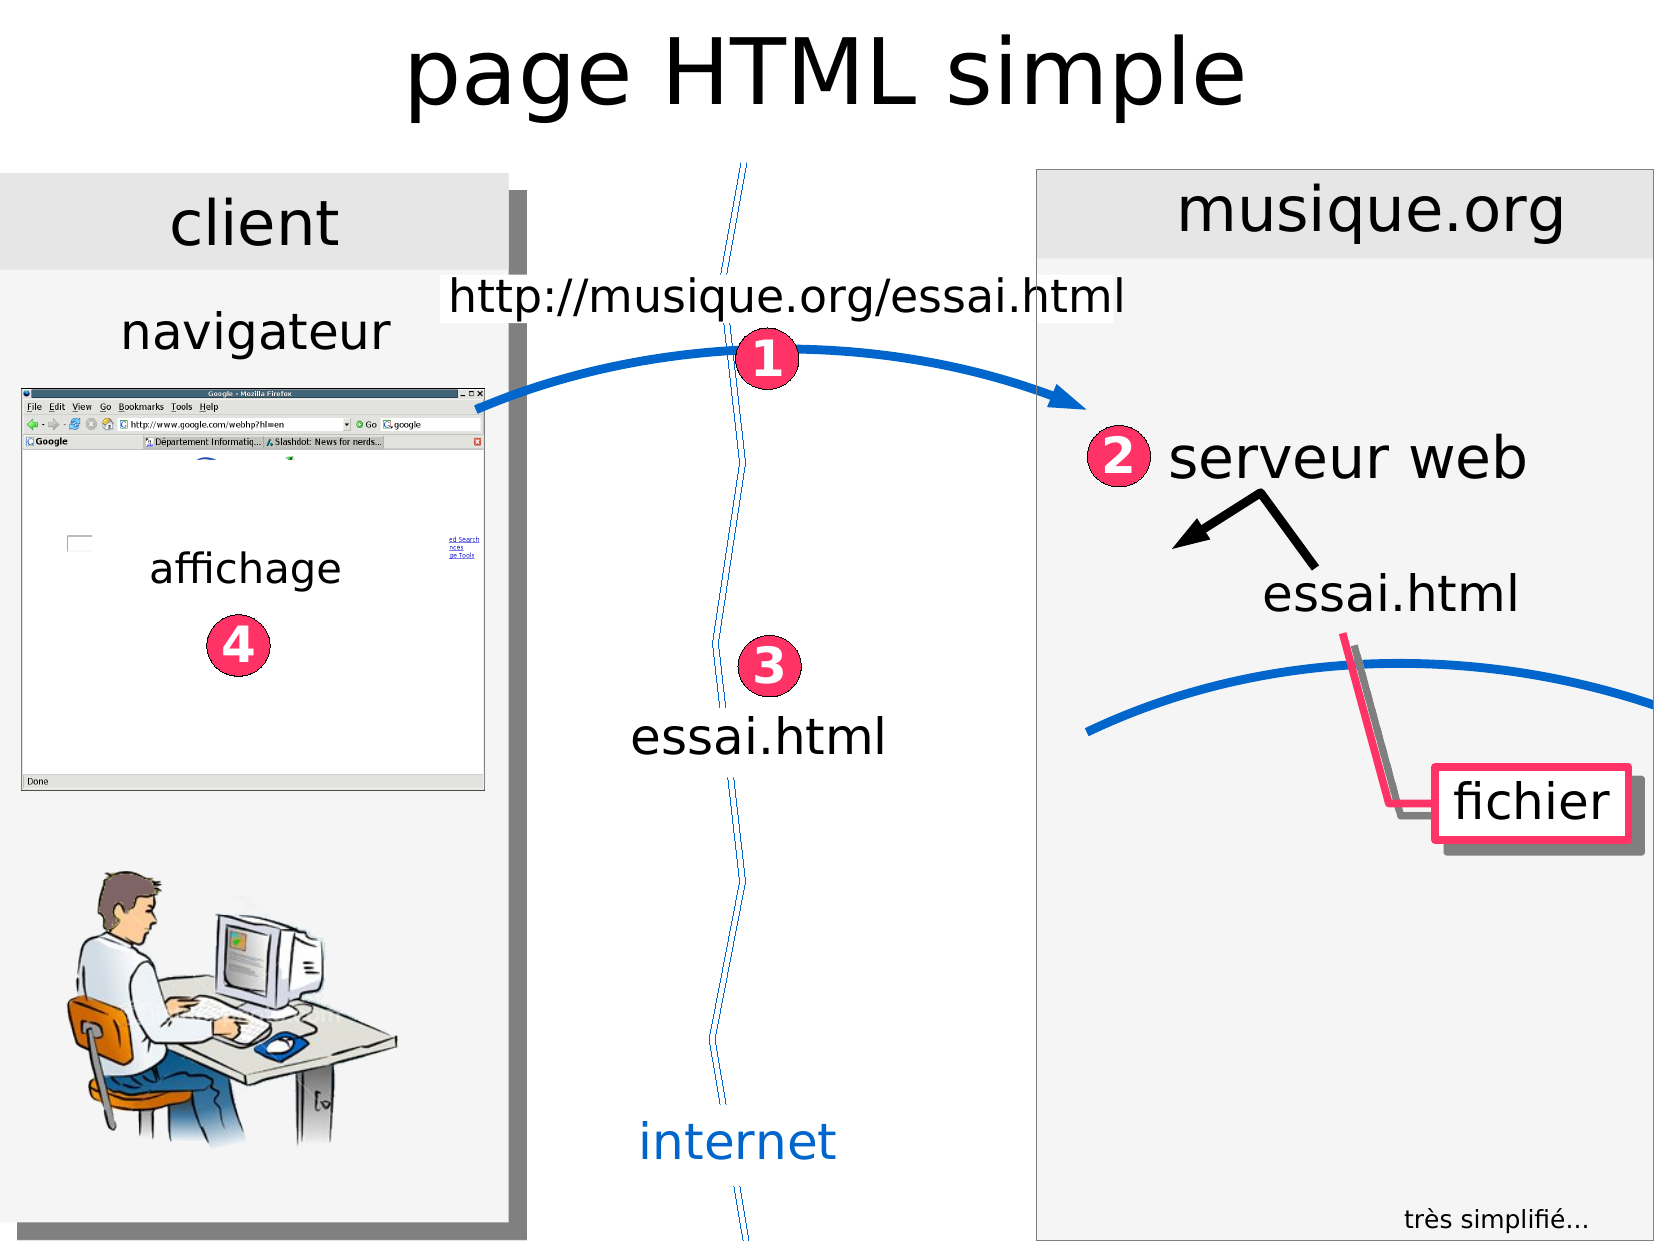

# page HTML simple
musique.org
client
http://musique.org/essai.html
navigateur
1
serveur web
2
affichage
essai.html
4
3
essai.html
internet
très simplifié...